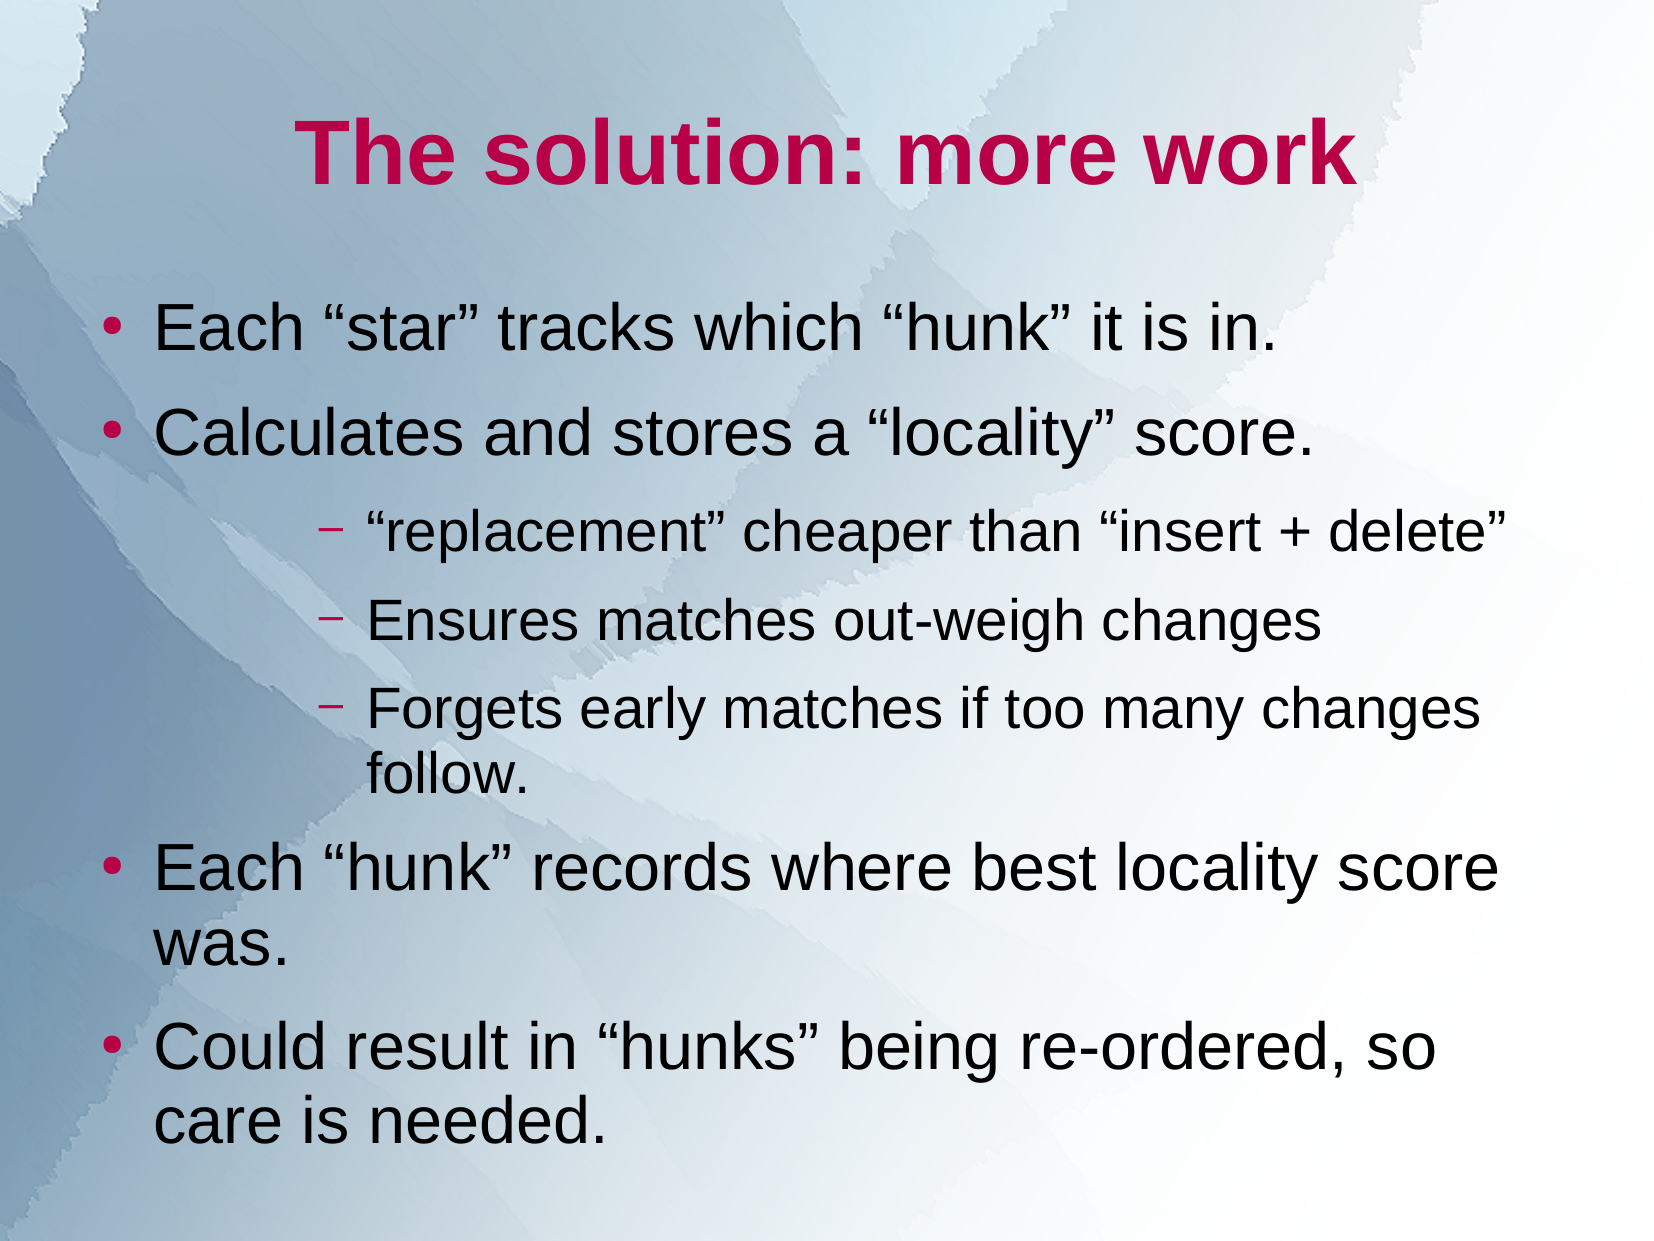

# The solution: more work
Each “star” tracks which “hunk” it is in.
Calculates and stores a “locality” score.
“replacement” cheaper than “insert + delete”
Ensures matches out-weigh changes
Forgets early matches if too many changes follow.
Each “hunk” records where best locality score was.
Could result in “hunks” being re-ordered, so care is needed.